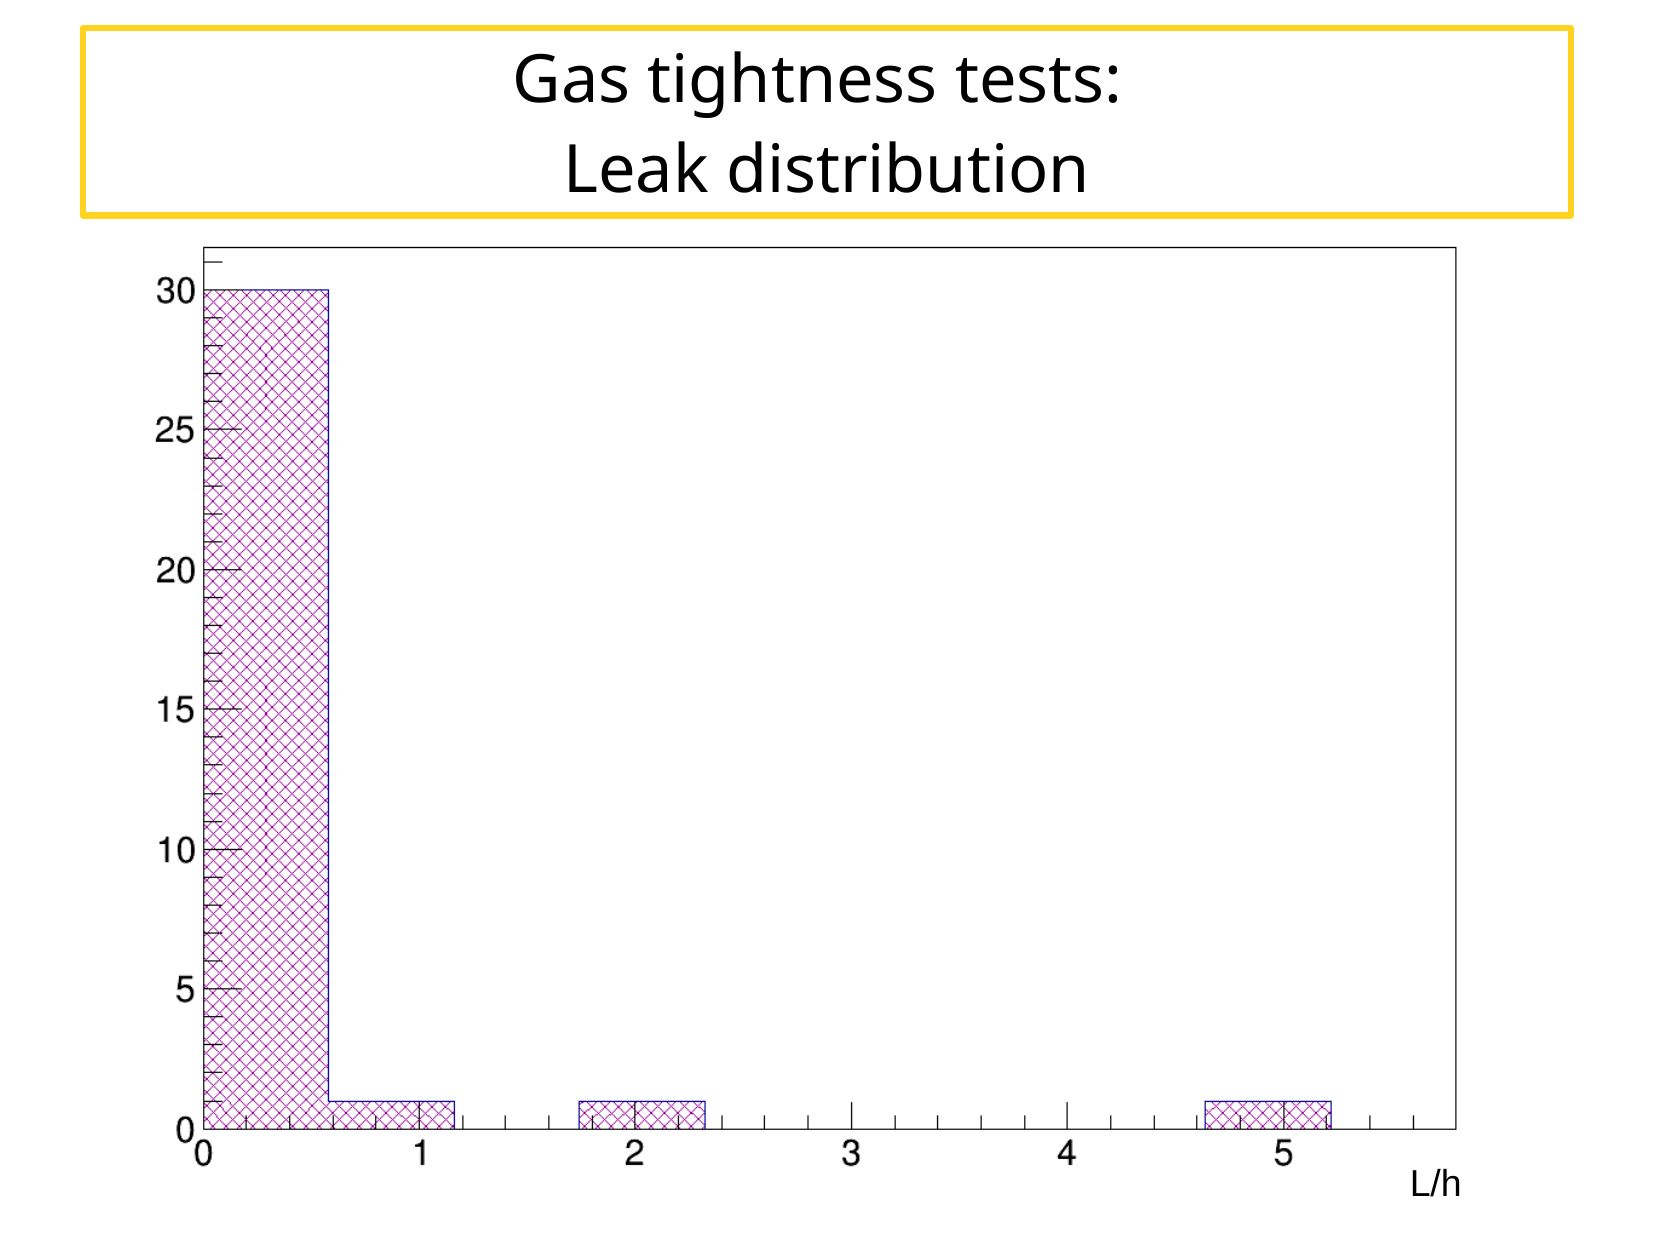

# Gas tightness tests:
Leak distribution
L/h